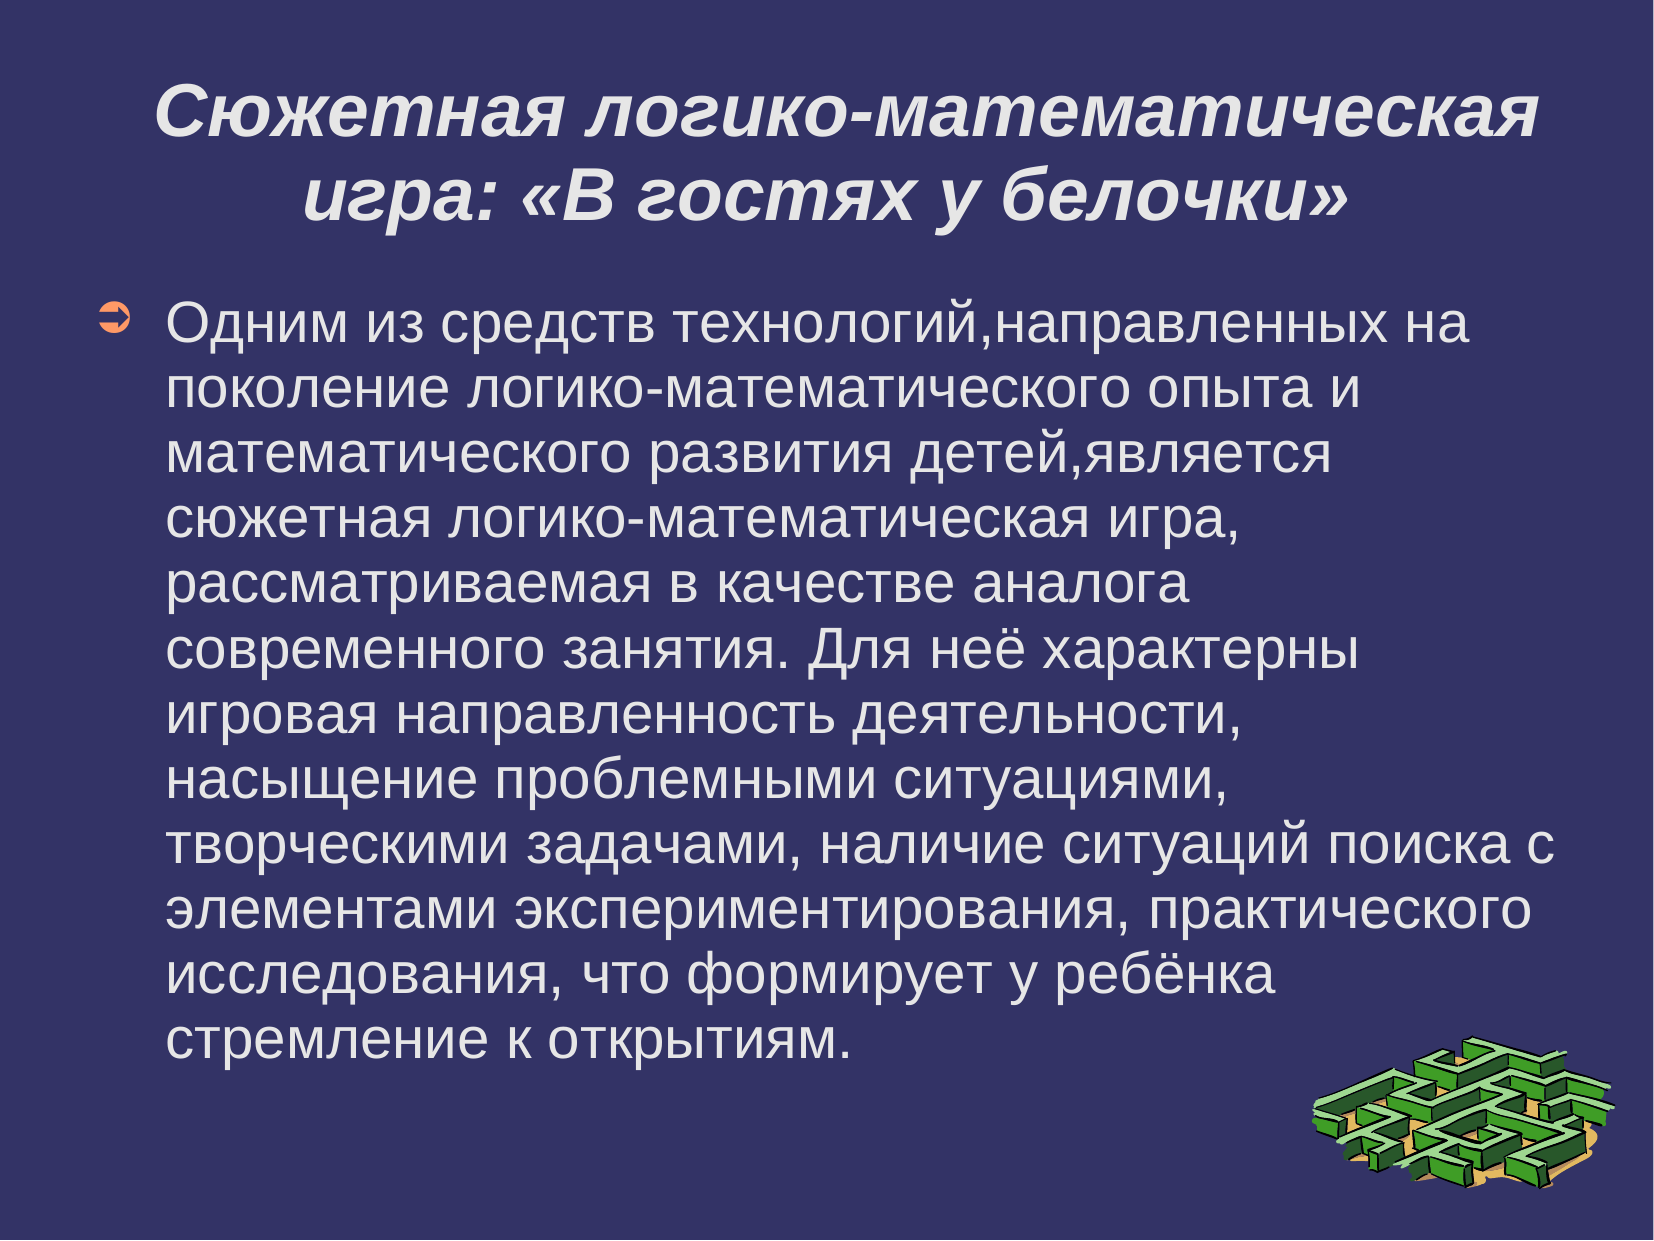

# Сюжетная логико-математическая игра: «В гостях у белочки»
Одним из средств технологий,направленных на поколение логико-математического опыта и математического развития детей,является сюжетная логико-математическая игра, рассматриваемая в качестве аналога современного занятия. Для неё характерны игровая направленность деятельности, насыщение проблемными ситуациями, творческими задачами, наличие ситуаций поиска с элементами экспериментирования, практического исследования, что формирует у ребёнка стремление к открытиям.